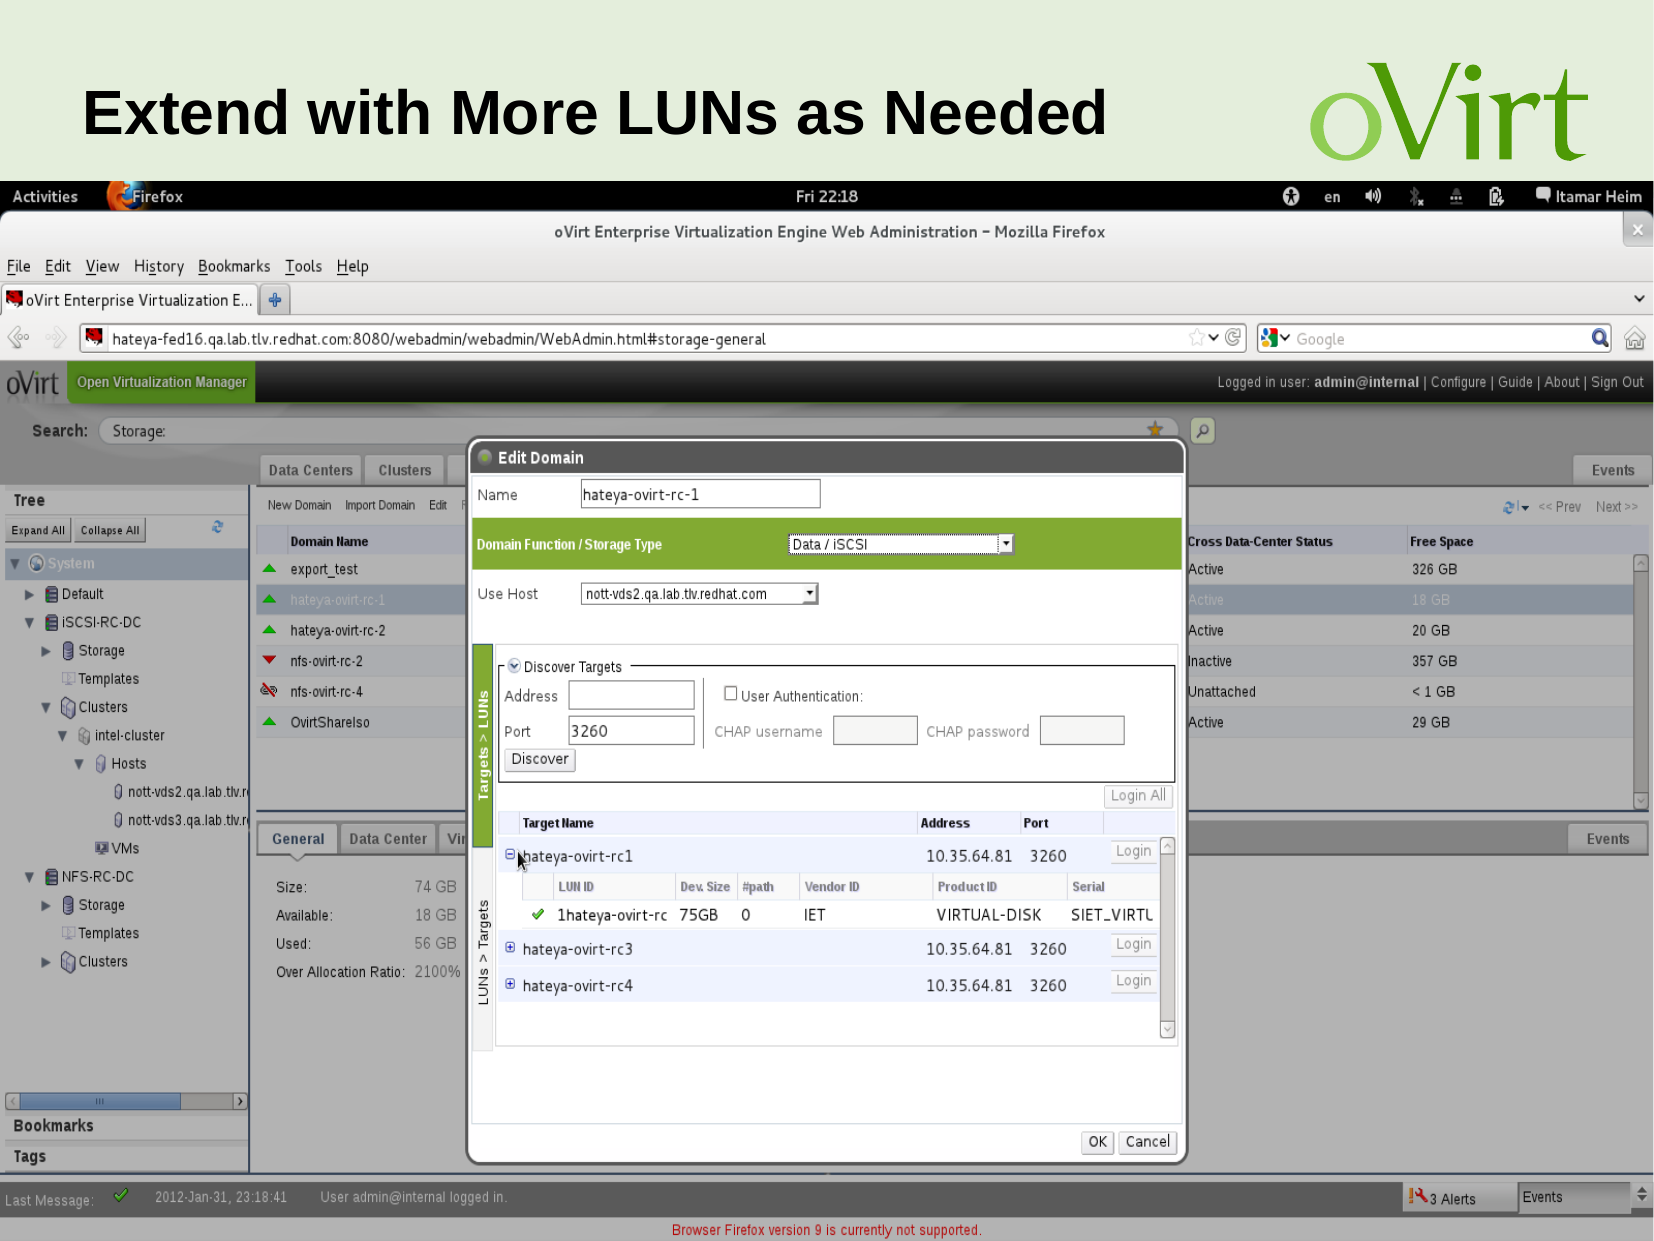

# Extend with More LUNs as Needed